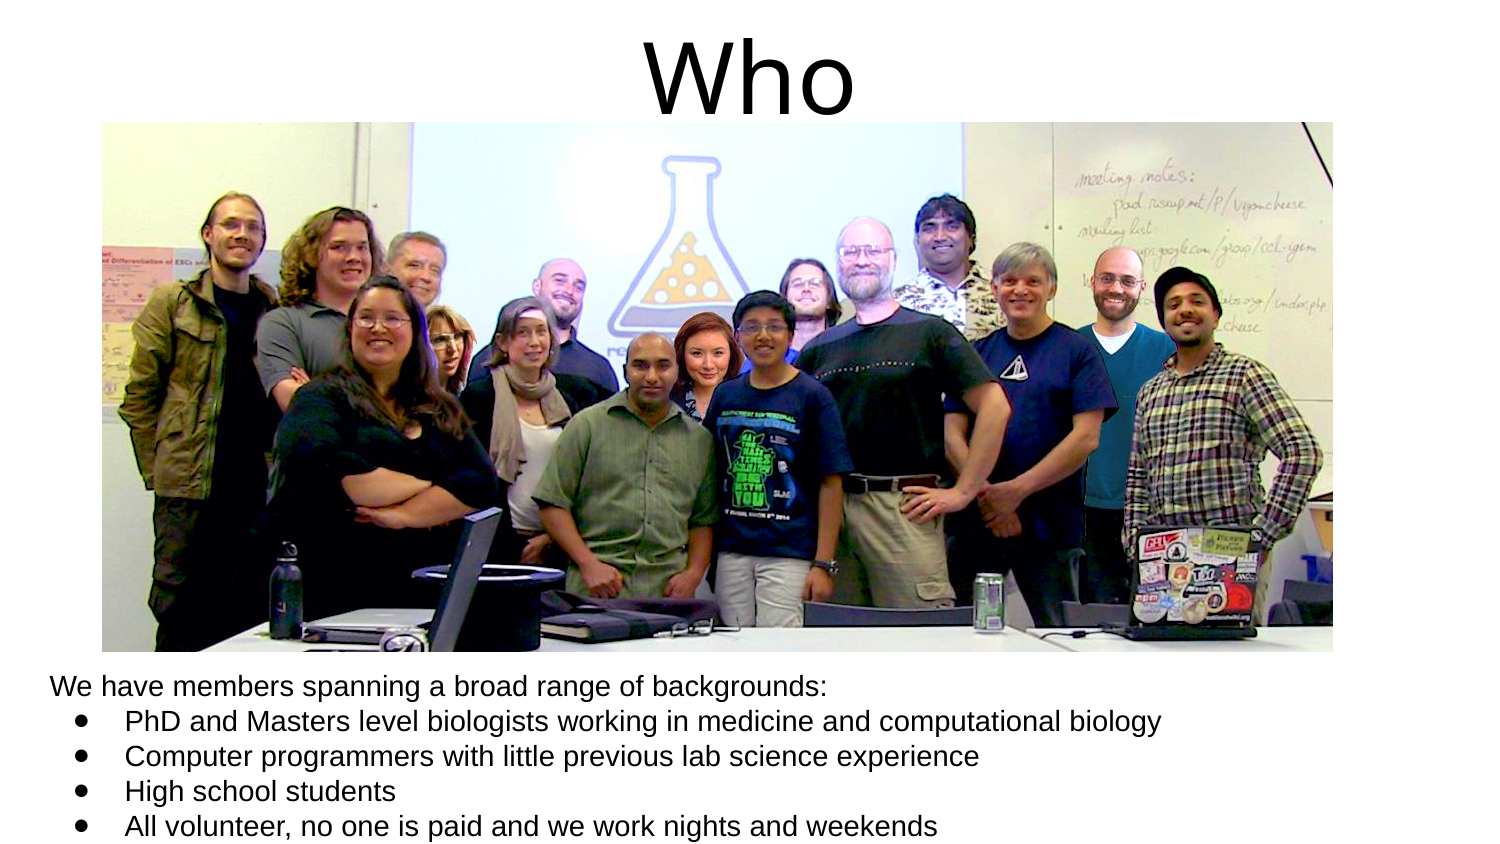

Who
We have members spanning a broad range of backgrounds:
PhD and Masters level biologists working in medicine and computational biology
Computer programmers with little previous lab science experience
High school students
All volunteer, no one is paid and we work nights and weekends